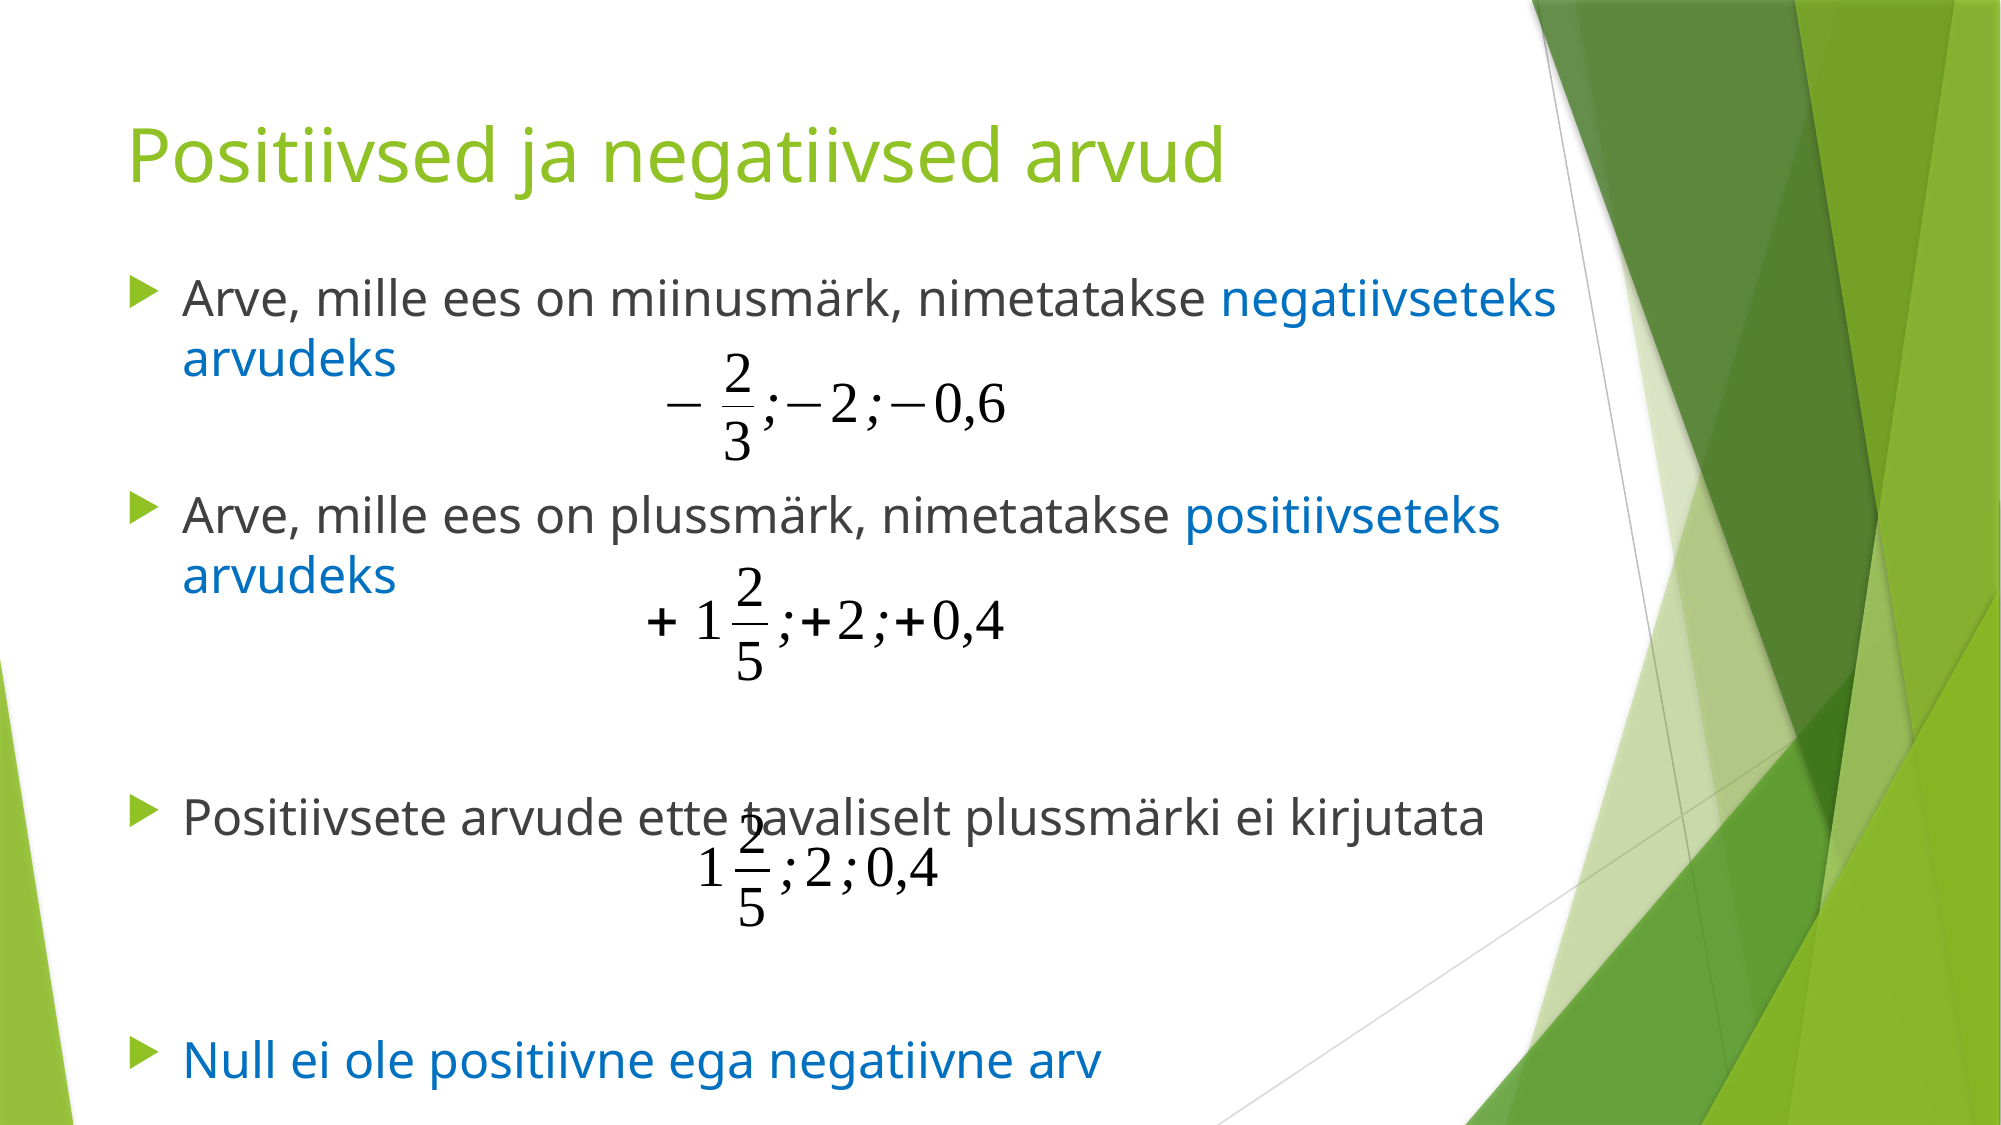

# Positiivsed ja negatiivsed arvud
Arve, mille ees on miinusmärk, nimetatakse negatiivseteks arvudeks
Arve, mille ees on plussmärk, nimetatakse positiivseteks arvudeks
Positiivsete arvude ette tavaliselt plussmärki ei kirjutata
Null ei ole positiivne ega negatiivne arv